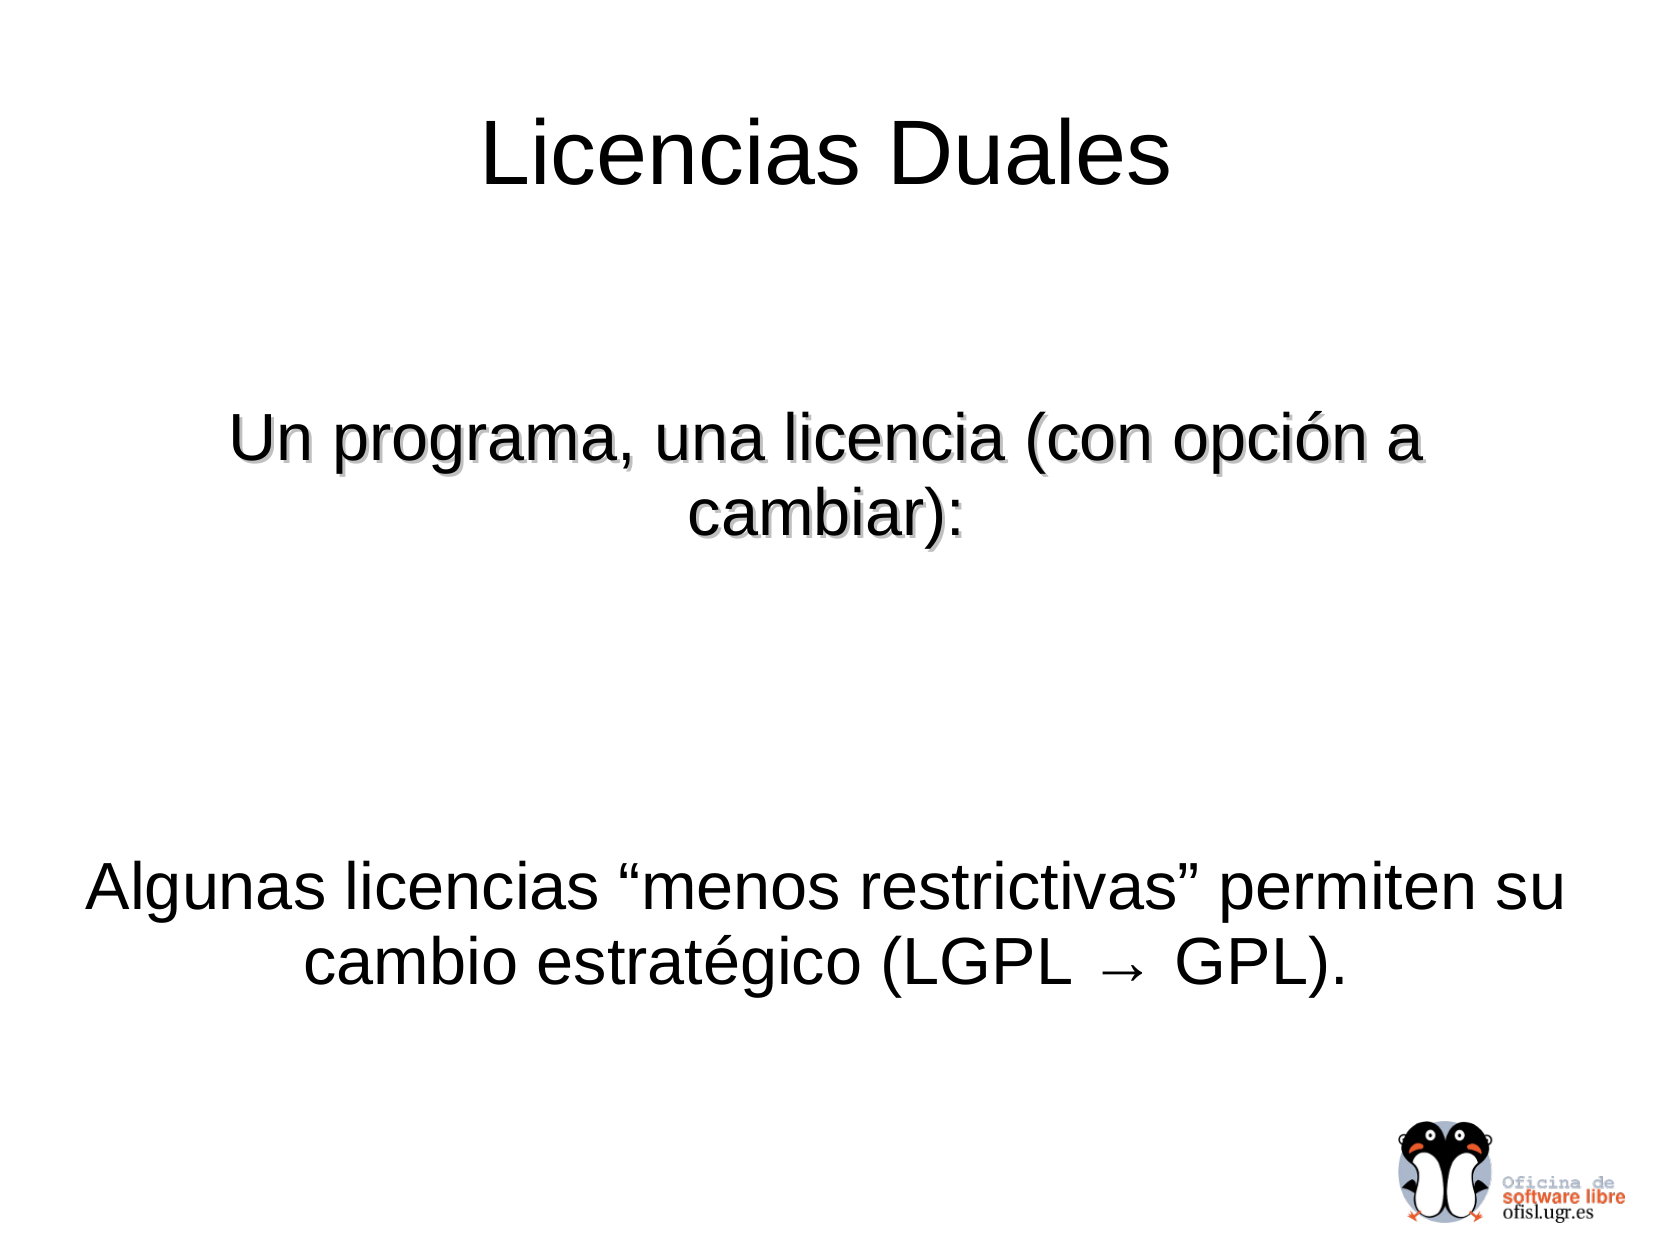

# Licencias Duales
Un programa, una licencia (con opción a cambiar):
Algunas licencias “menos restrictivas” permiten su cambio estratégico (LGPL → GPL).